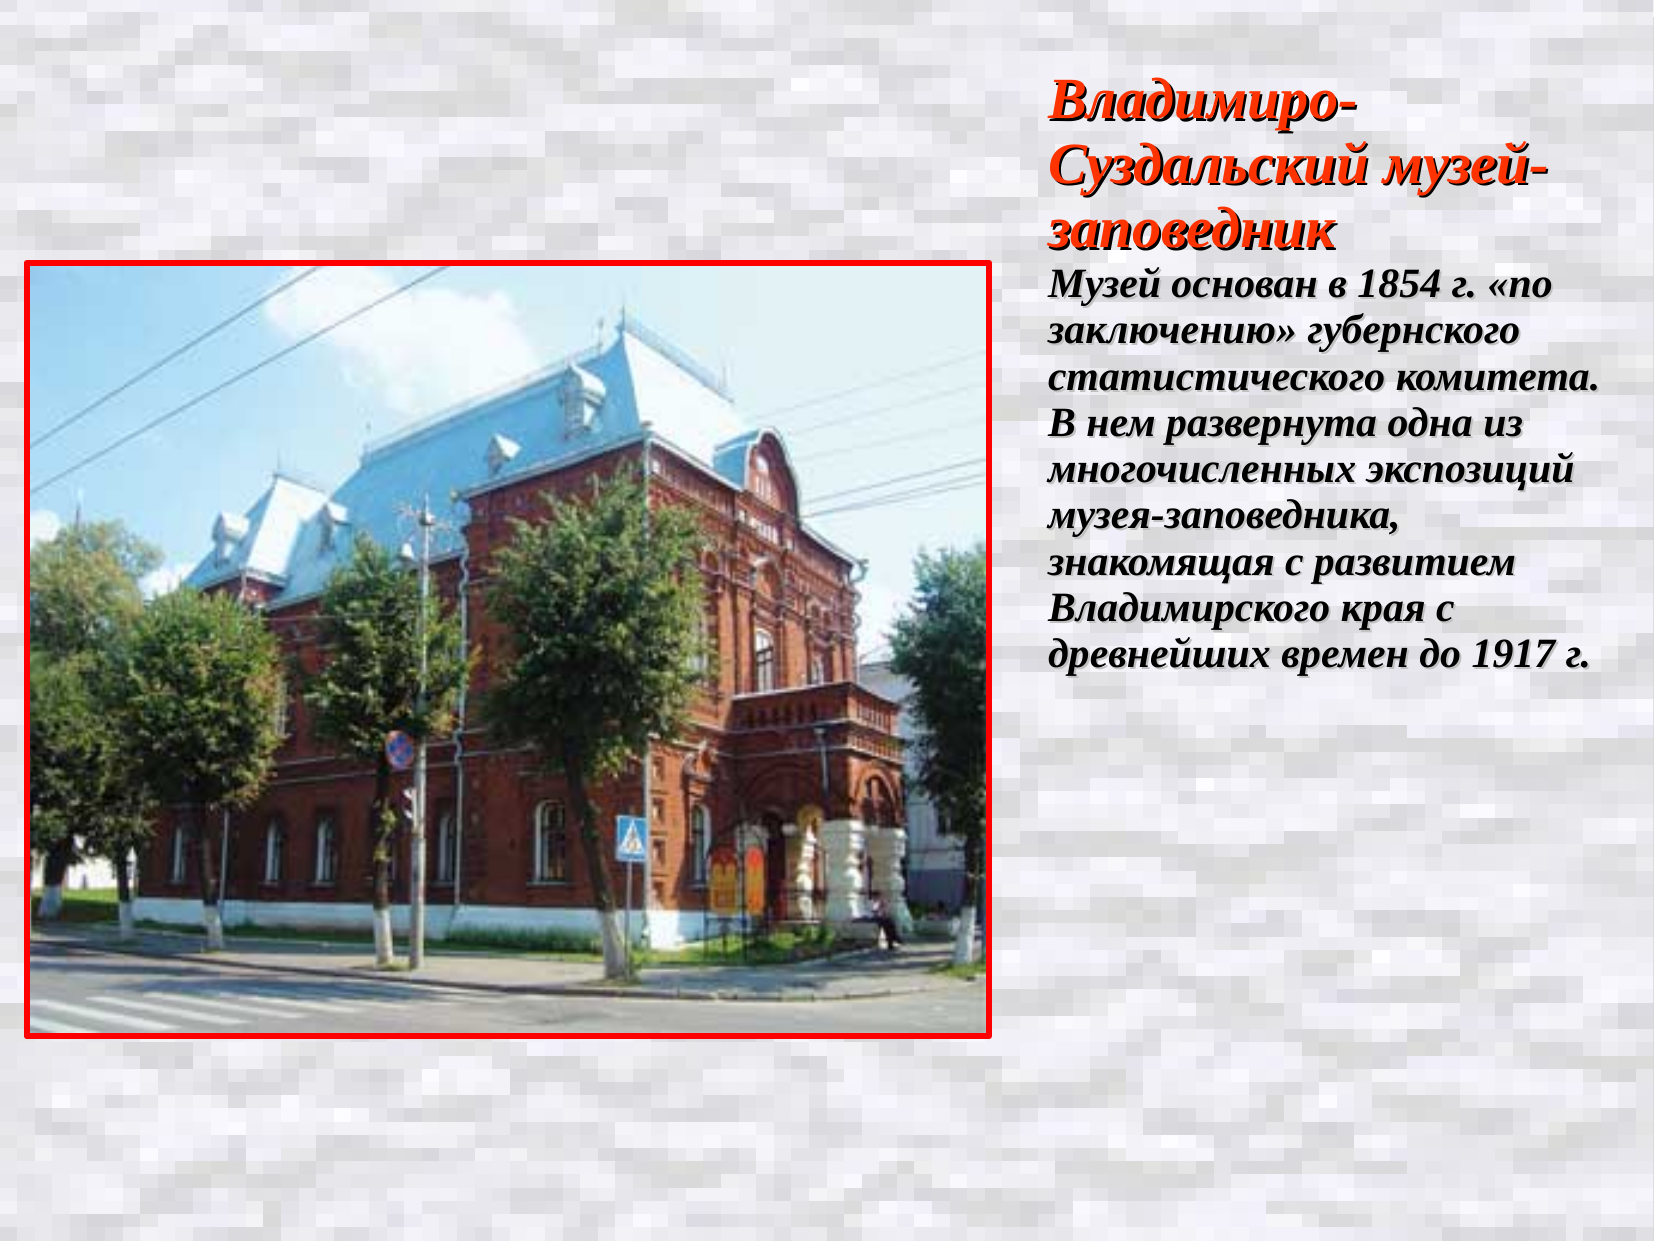

Владимиро-Суздальский музей-заповедник
Музей основан в 1854 г. «по заключению» губернского статистического комитета. В нем развернута одна из многочисленных экспозиций музея-заповедника, знакомящая с развитием Владимирского края с древнейших времен до 1917 г.